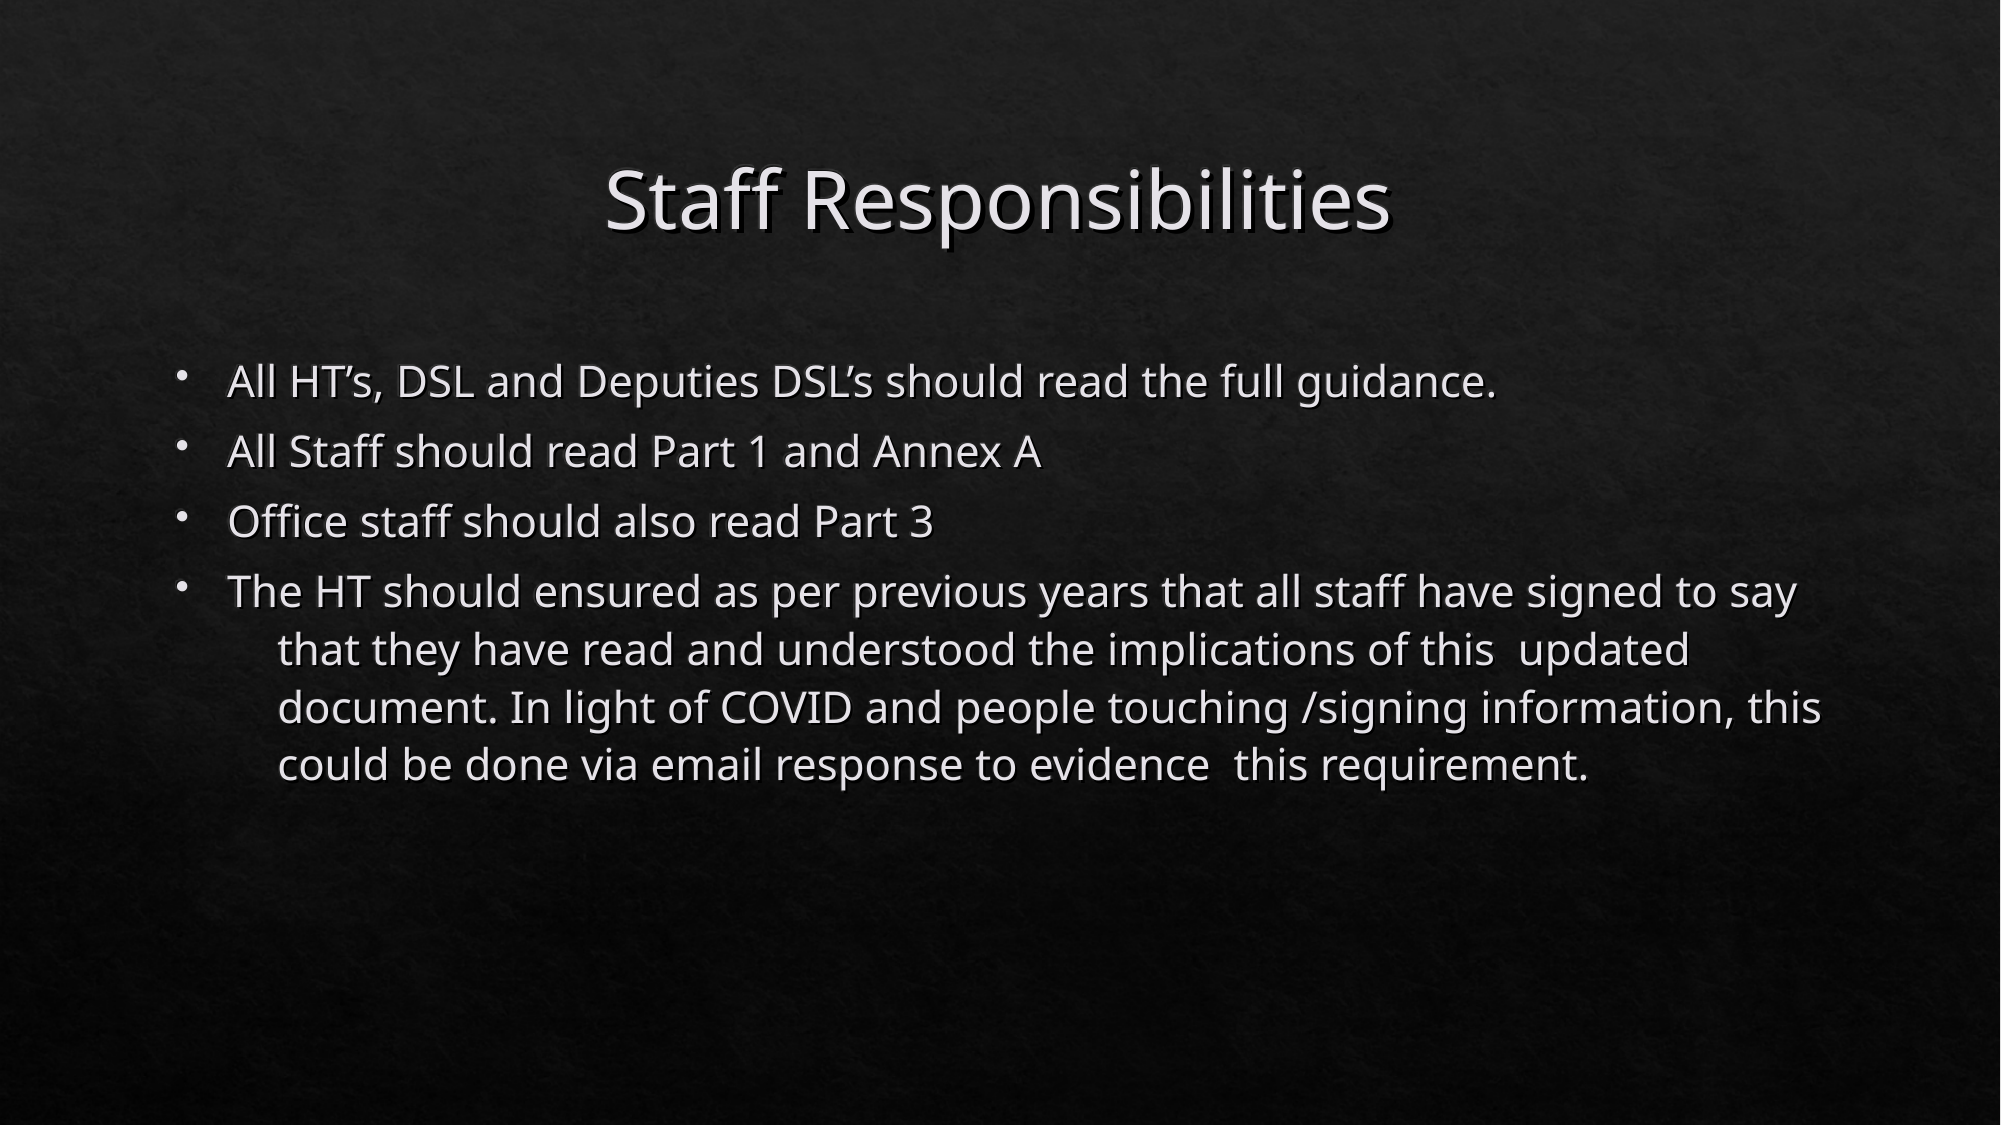

# Staff Responsibilities
All HT’s, DSL and Deputies DSL’s should read the full guidance.
All Staff should read Part 1 and Annex A
Office staff should also read Part 3
The HT should ensured as per previous years that all staff have signed to say that they have read and understood the implications of this updated document. In light of COVID and people touching /signing information, this could be done via email response to evidence this requirement.